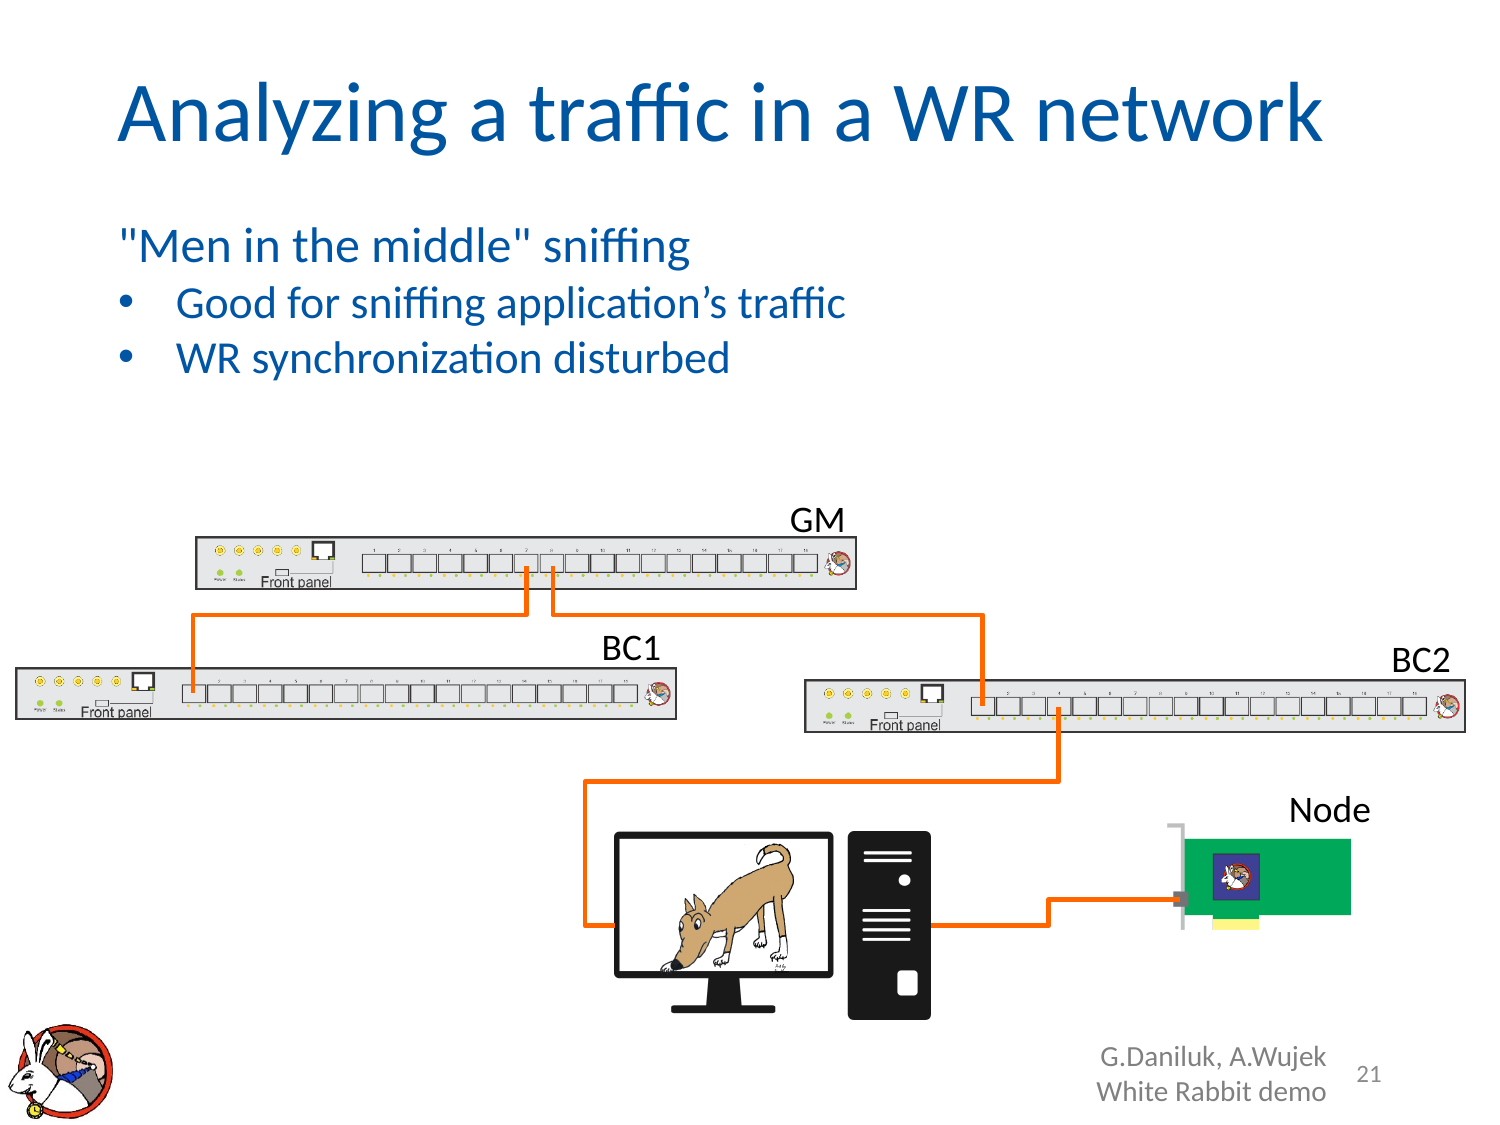

Analyzing a traffic in a WR network
"Men in the middle" sniffing
 Good for sniffing application’s traffic
 WR synchronization disturbed
GM
BC1
BC2
Node